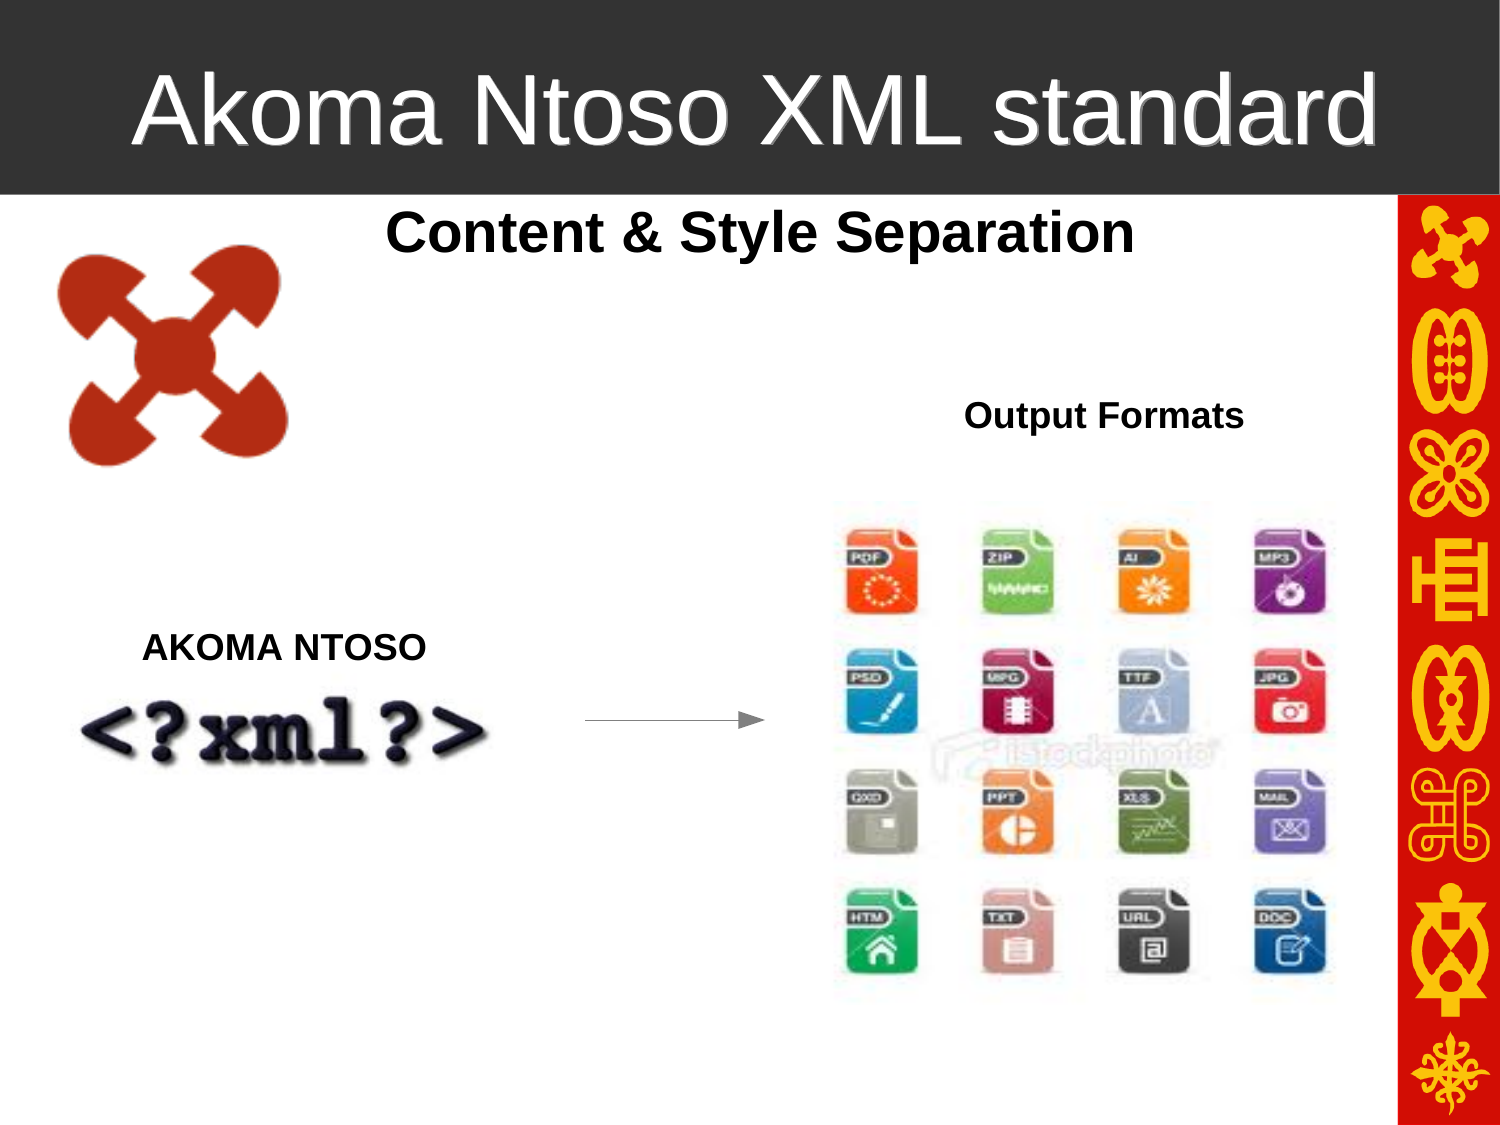

# Akoma Ntoso XML standard
Content & Style Separation
Output Formats
AKOMA NTOSO